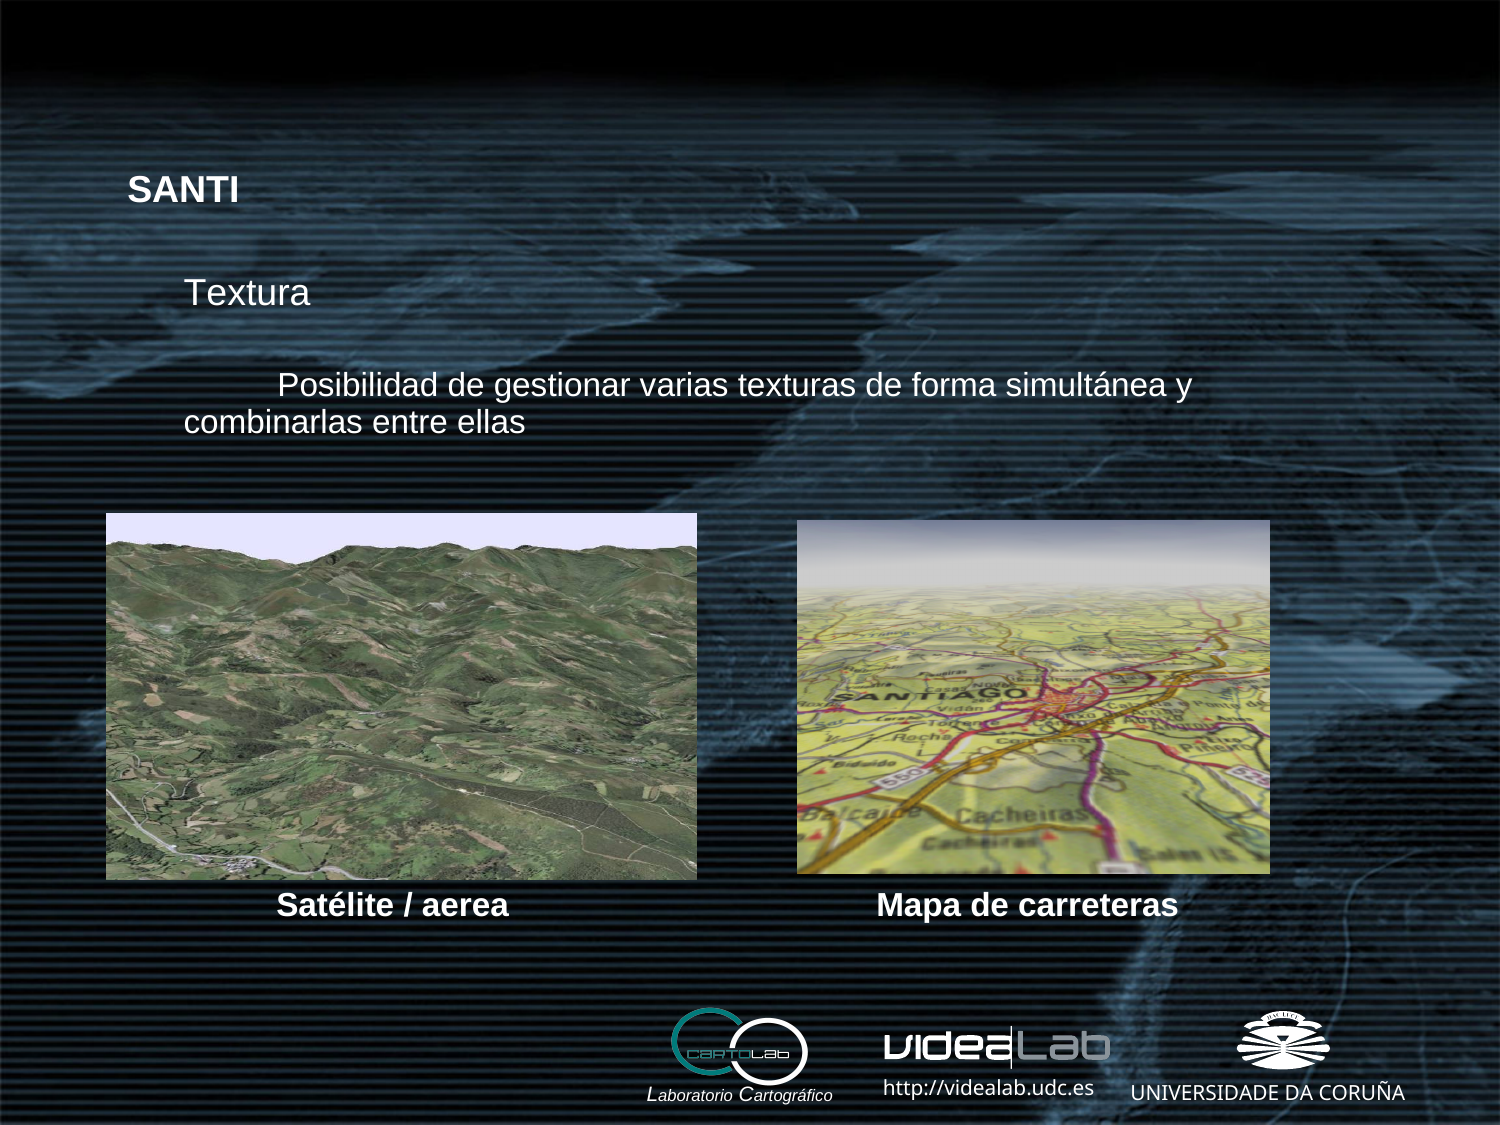

# SANTI
	Textura
		Posibilidad de gestionar varias texturas de forma simultánea y 	combinarlas entre ellas
Satélite / aerea 	Mapa de carreteras